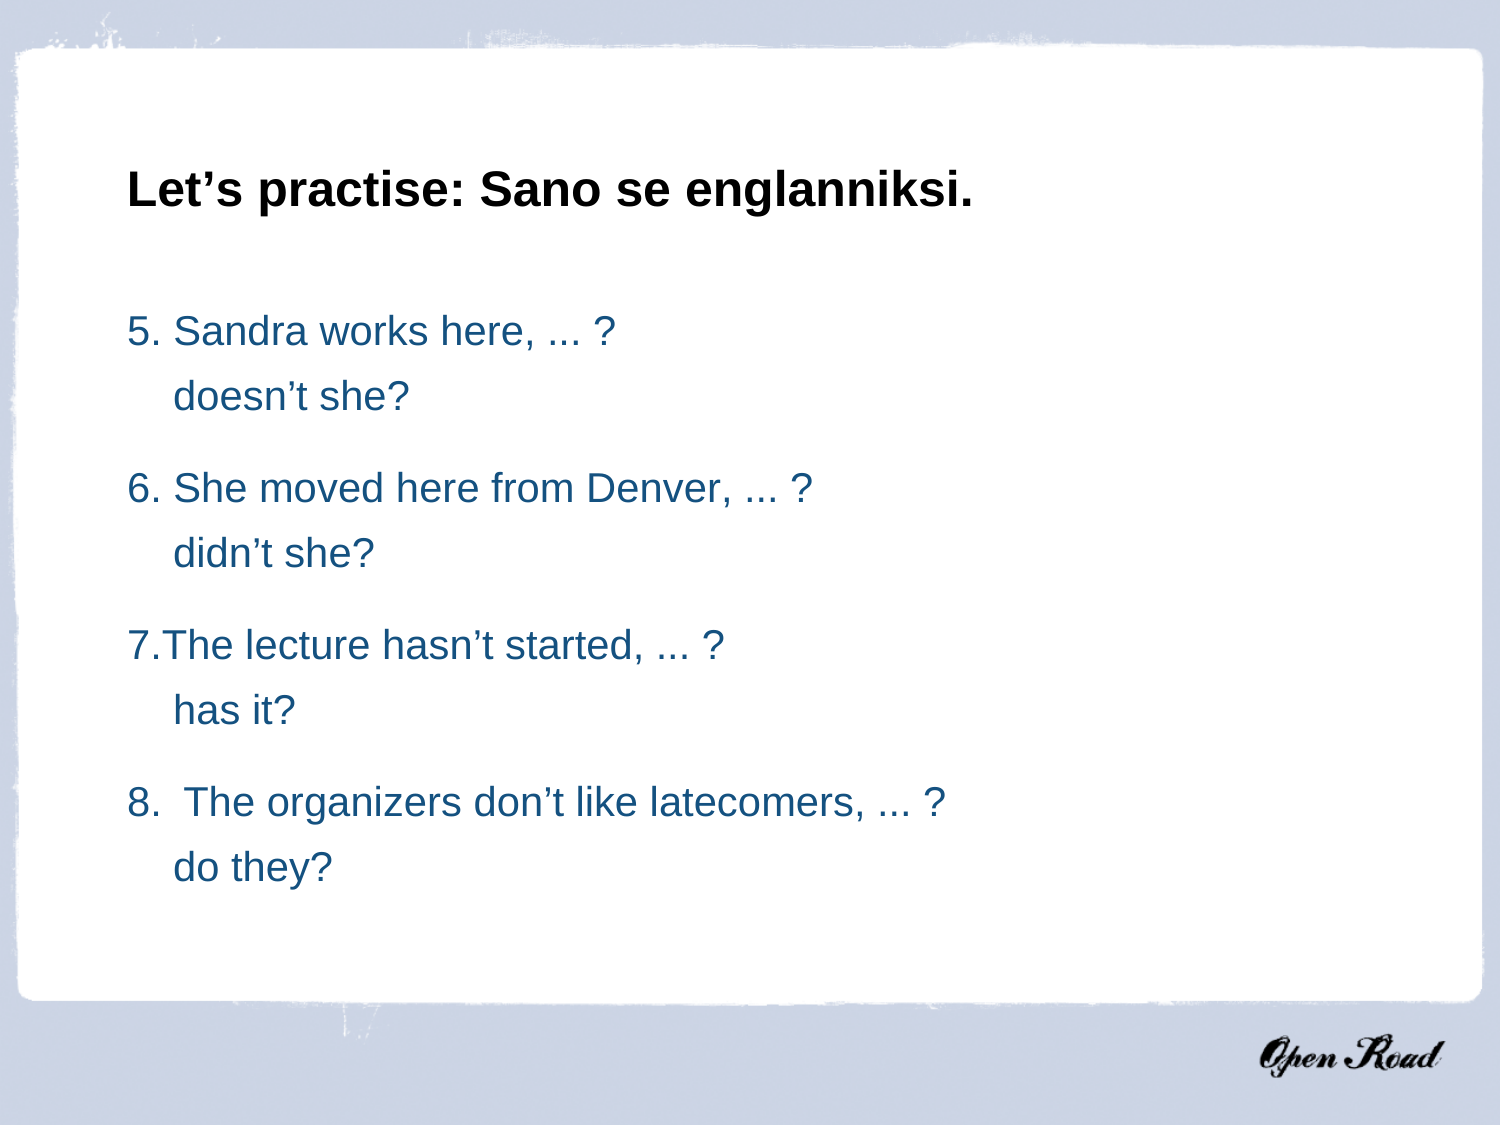

Let’s practise: Sano se englanniksi.
# 5. Sandra works here, ... ?
 doesn’t she?
6. She moved here from Denver, ... ?
 didn’t she?
7.The lecture hasn’t started, ... ?
 has it?
8.	The organizers don’t like latecomers, ... ?
 do they?
8